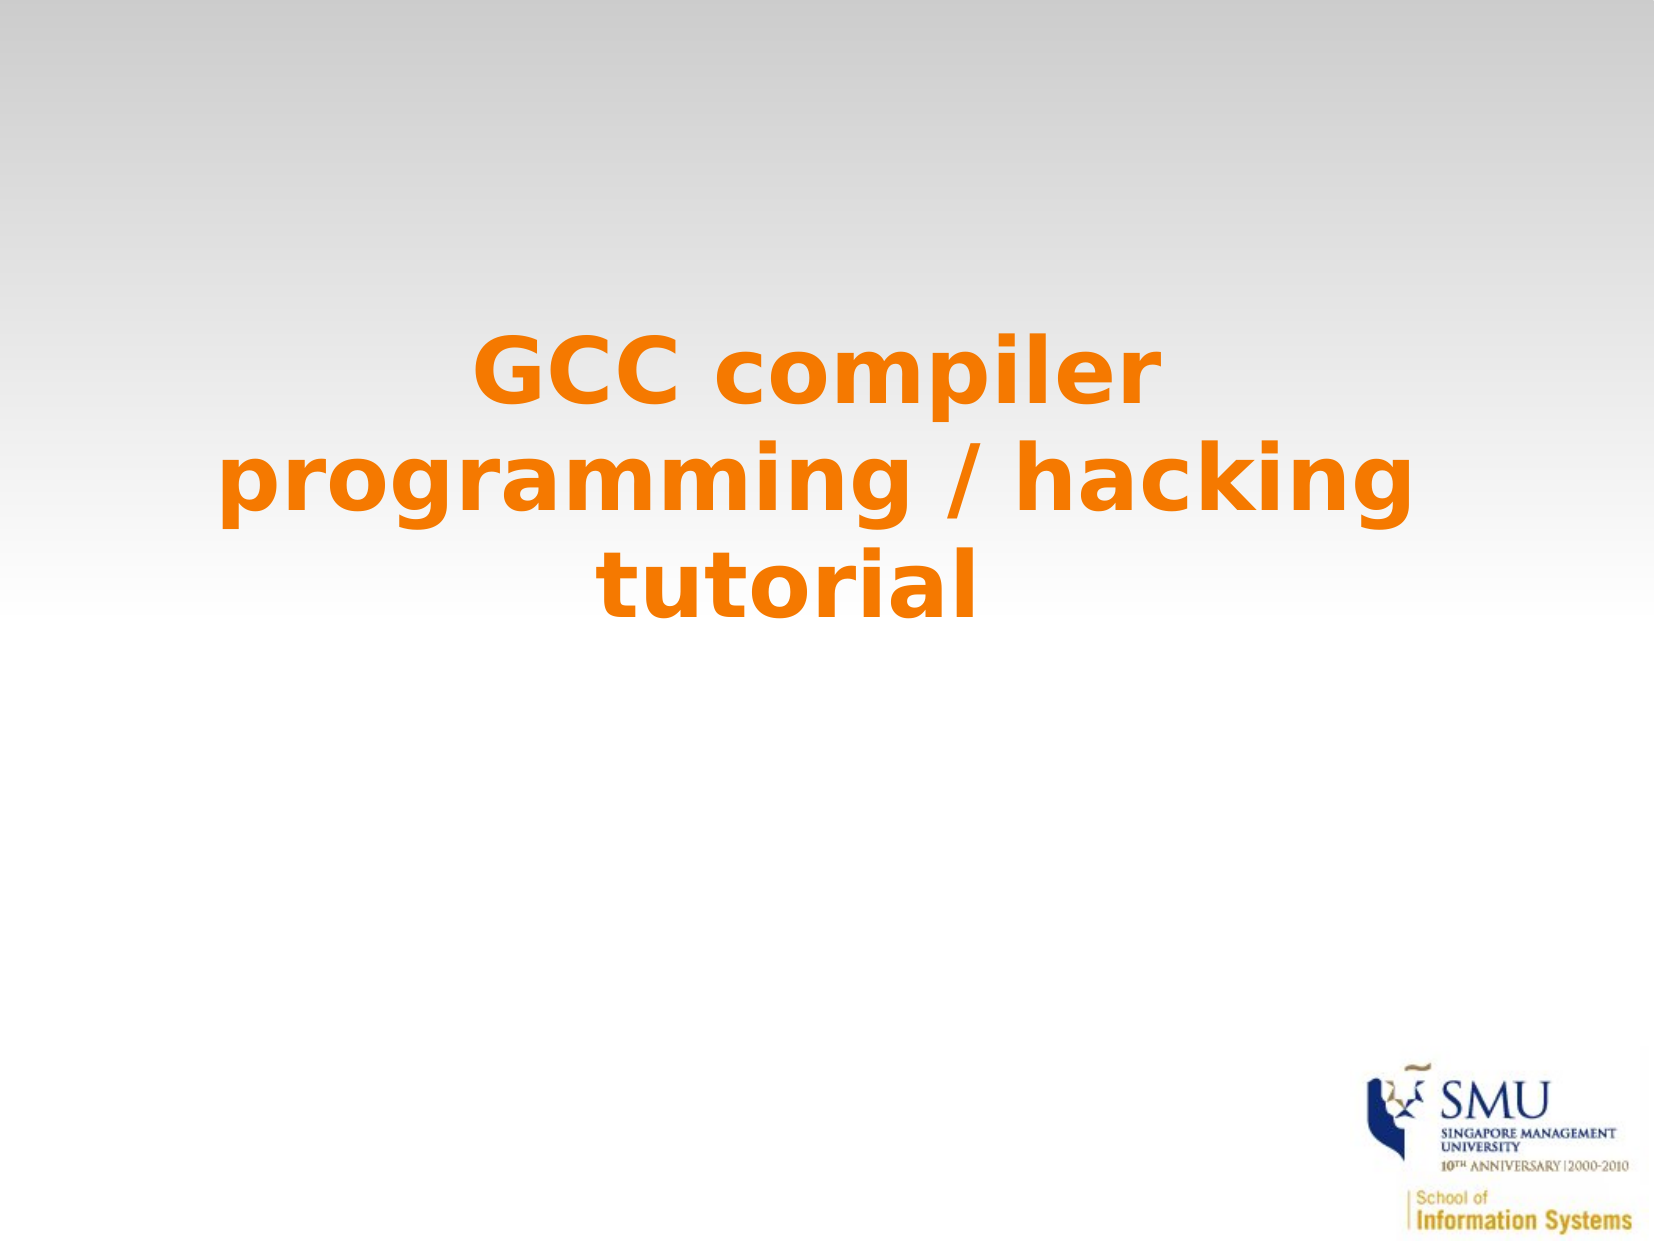

# GCC compiler programming / hacking tutorial